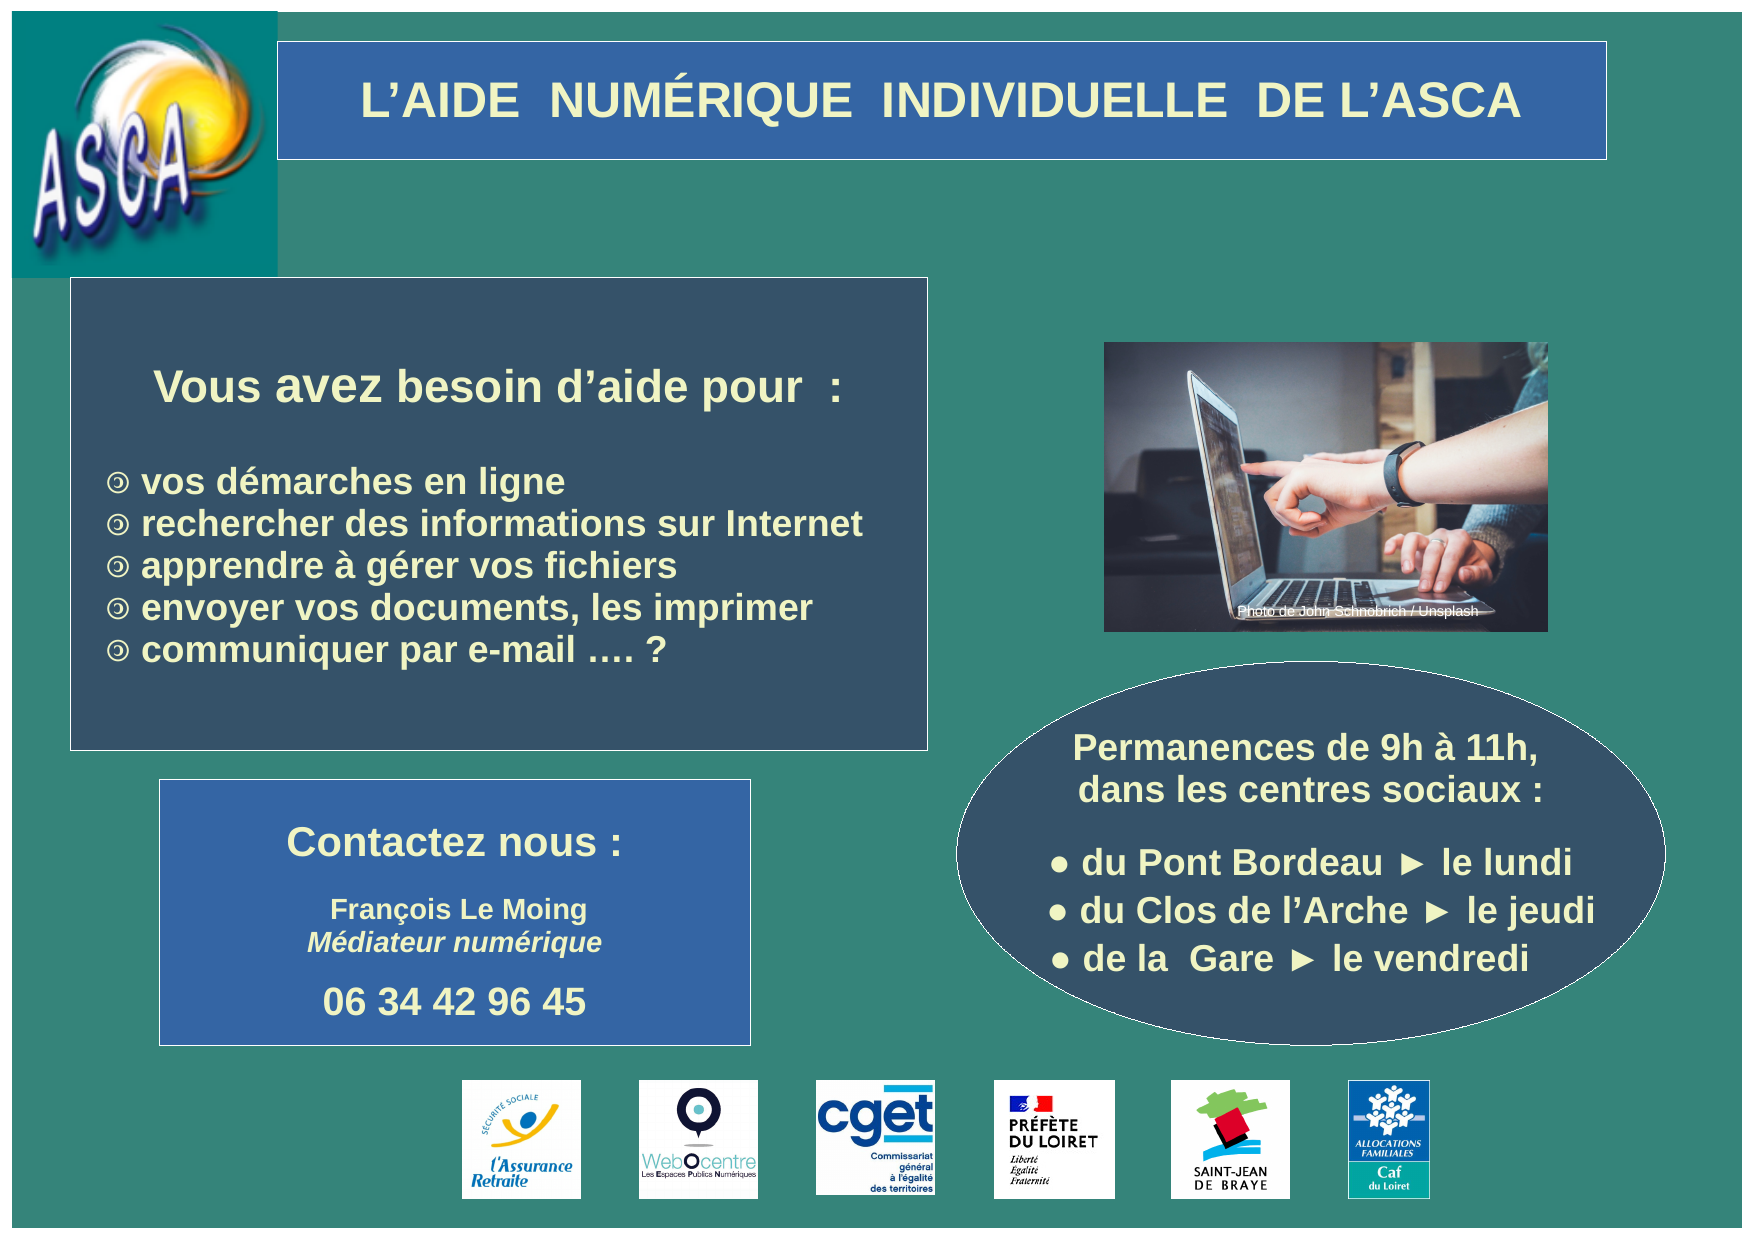

L’AIDE NUMÉRIQUE INDIVIDUELLE DE L’ASCA
Vous avez besoin d’aide pour  :
  vos démarches en ligne
  rechercher des informations sur Internet
  apprendre à gérer vos fichiers
  envoyer vos documents, les imprimer
  communiquer par e-mail …. ?
Photo de John Schnobrich / Unsplash
Permanences de 9h à 11h,
dans les centres sociaux :
 ● du Pont Bordeau ► le lundi
 ● du Clos de l’Arche ► le jeudi
 ● de la Gare ► le vendredi
Contactez nous :
 François Le Moing
Médiateur numérique
06 34 42 96 45